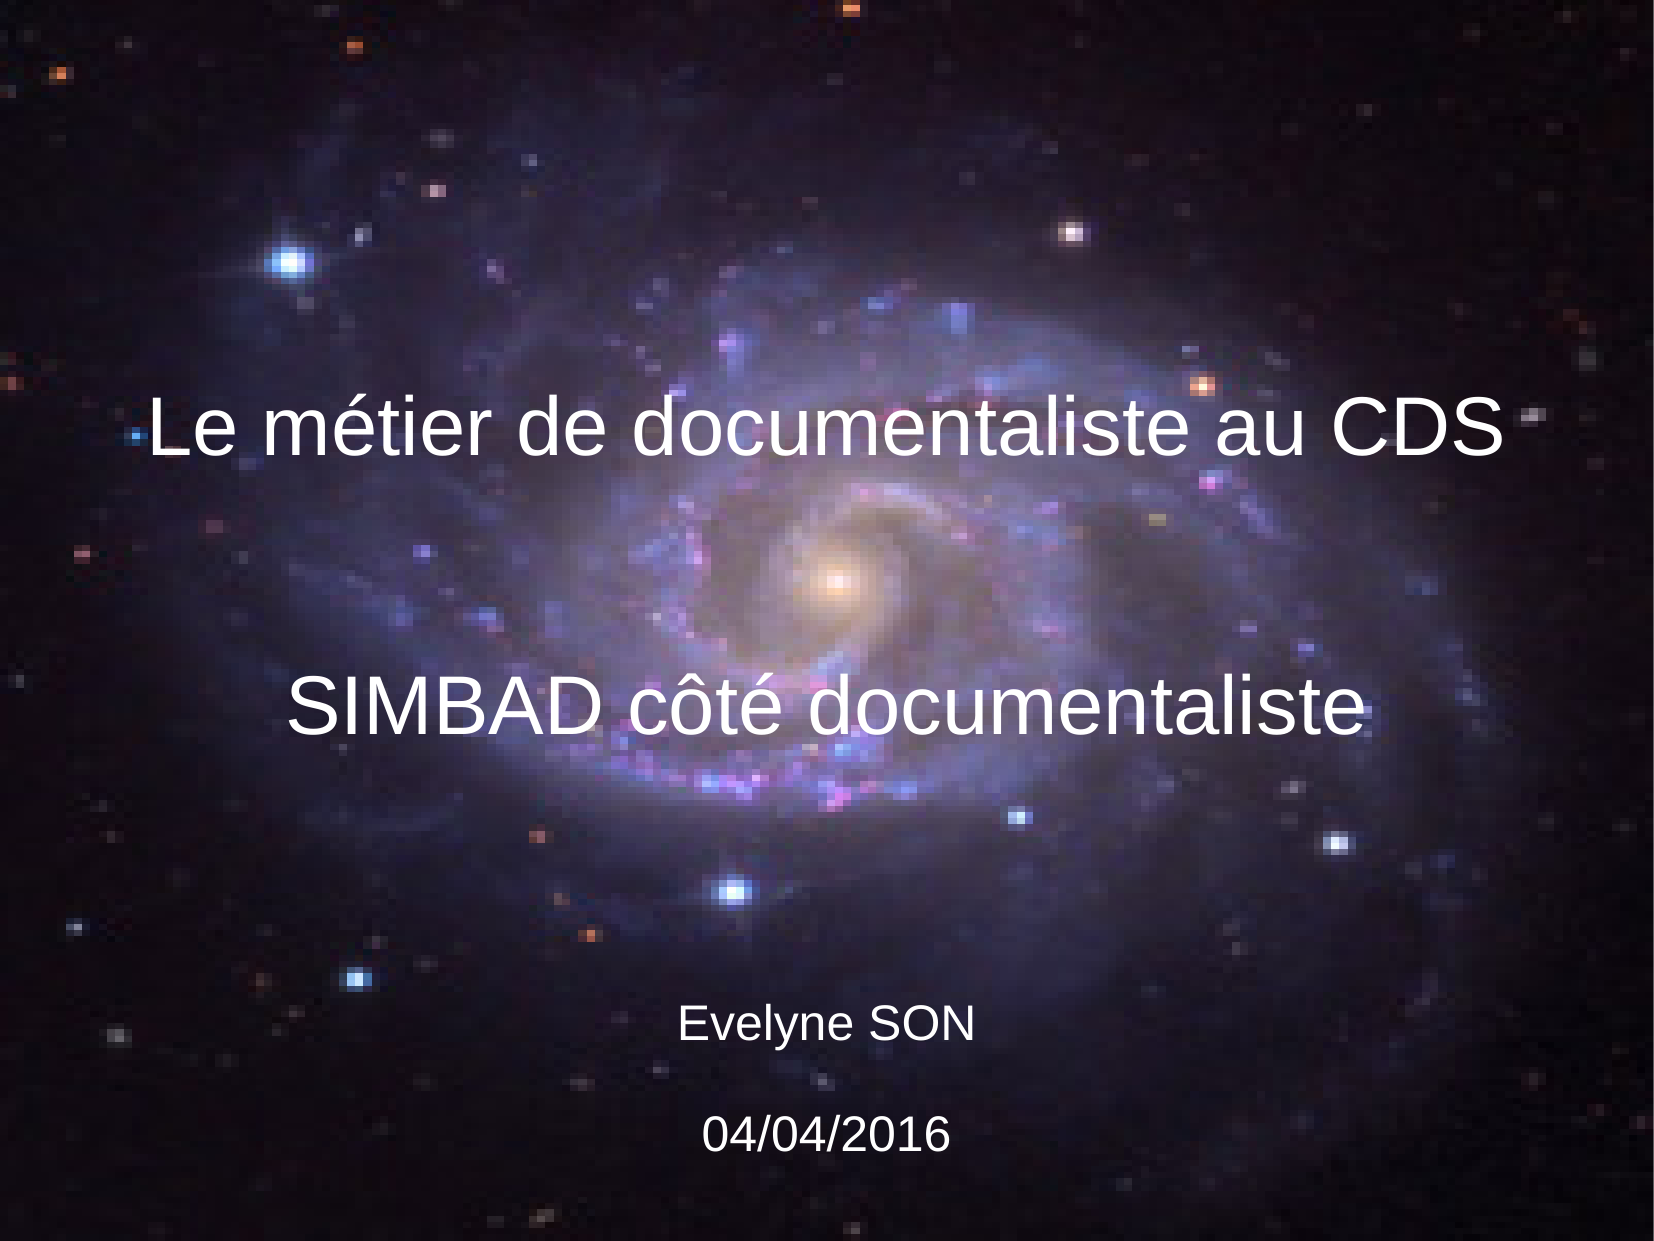

# Le métier de documentaliste au CDS
SIMBAD côté documentaliste
Evelyne SON
04/04/2016